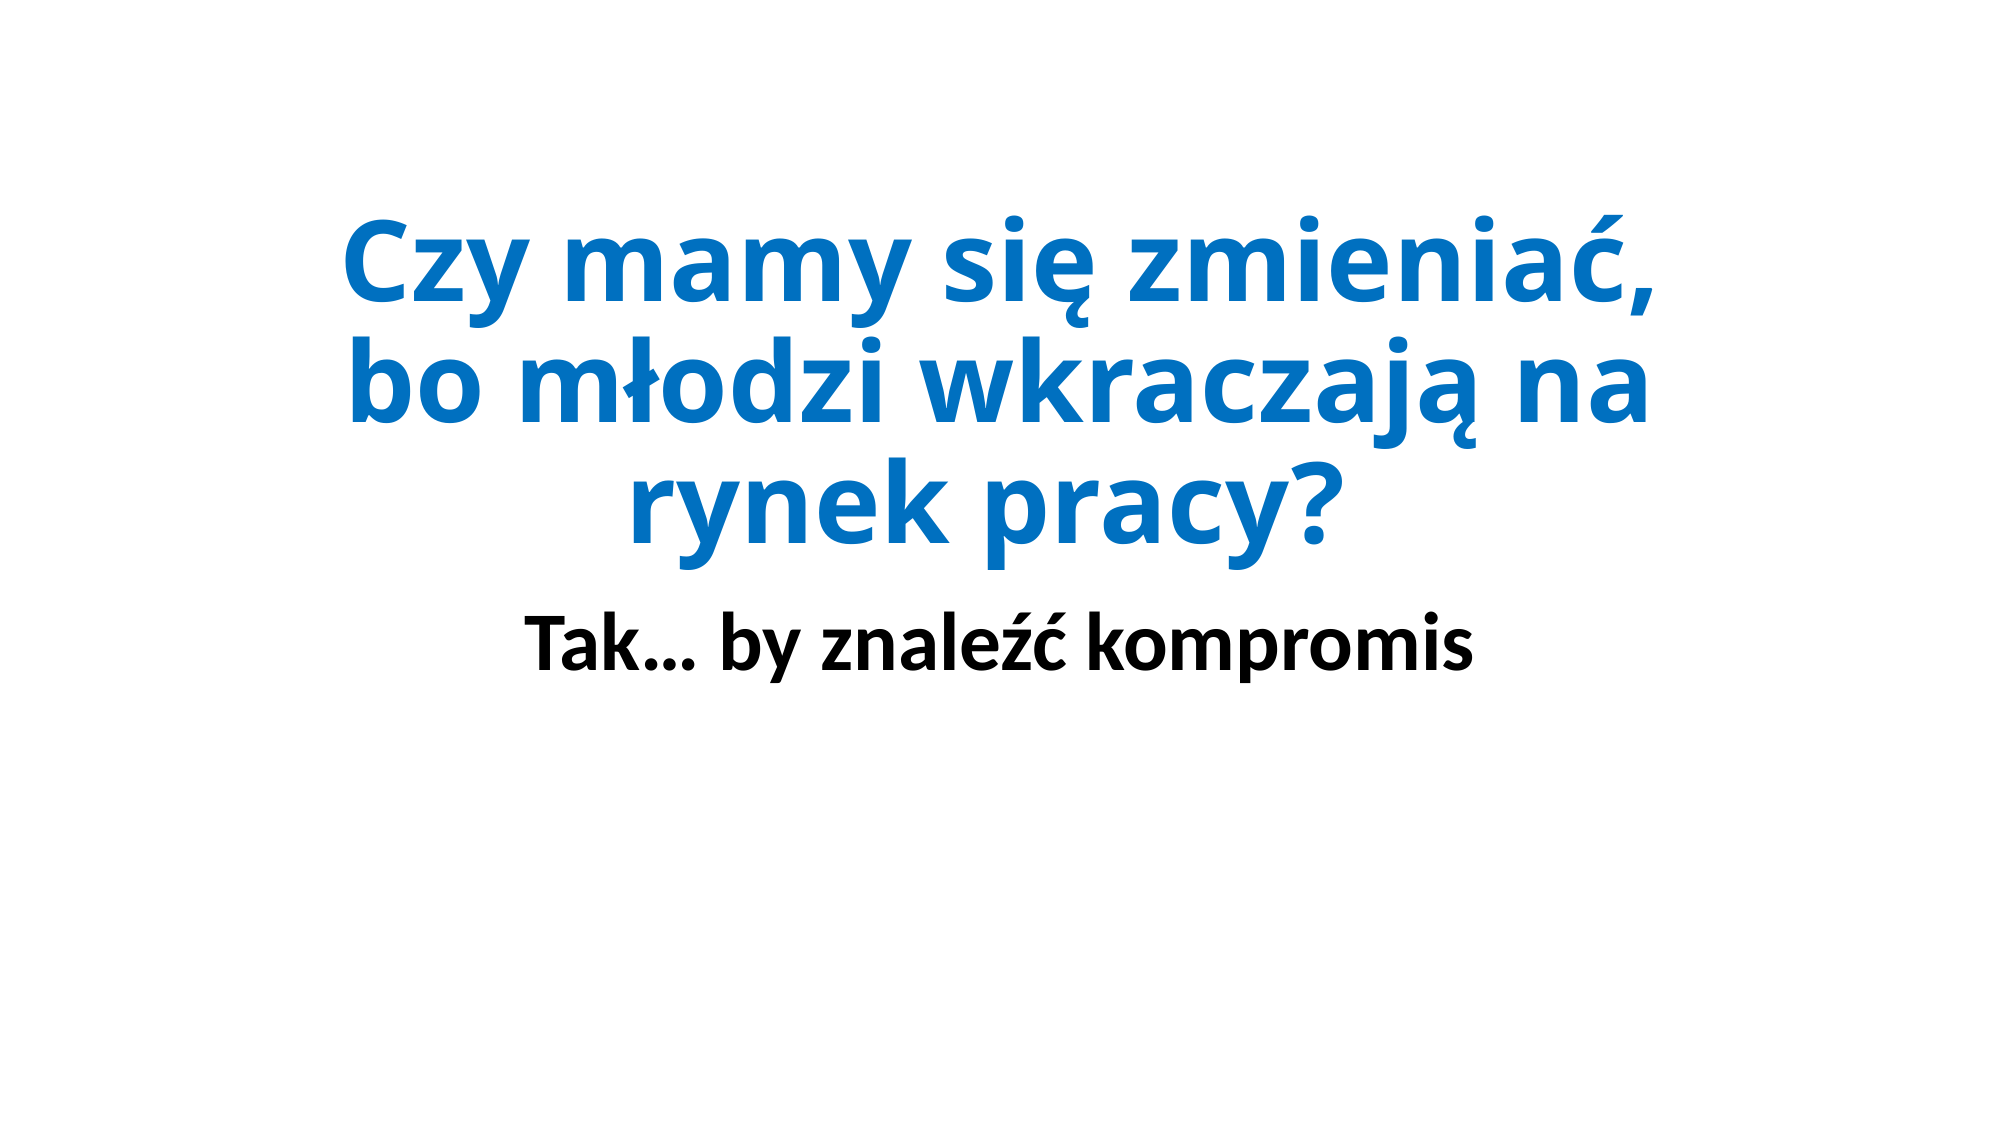

# Czy mamy się zmieniać, bo młodzi wkraczają na rynek pracy?
Tak… by znaleźć kompromis